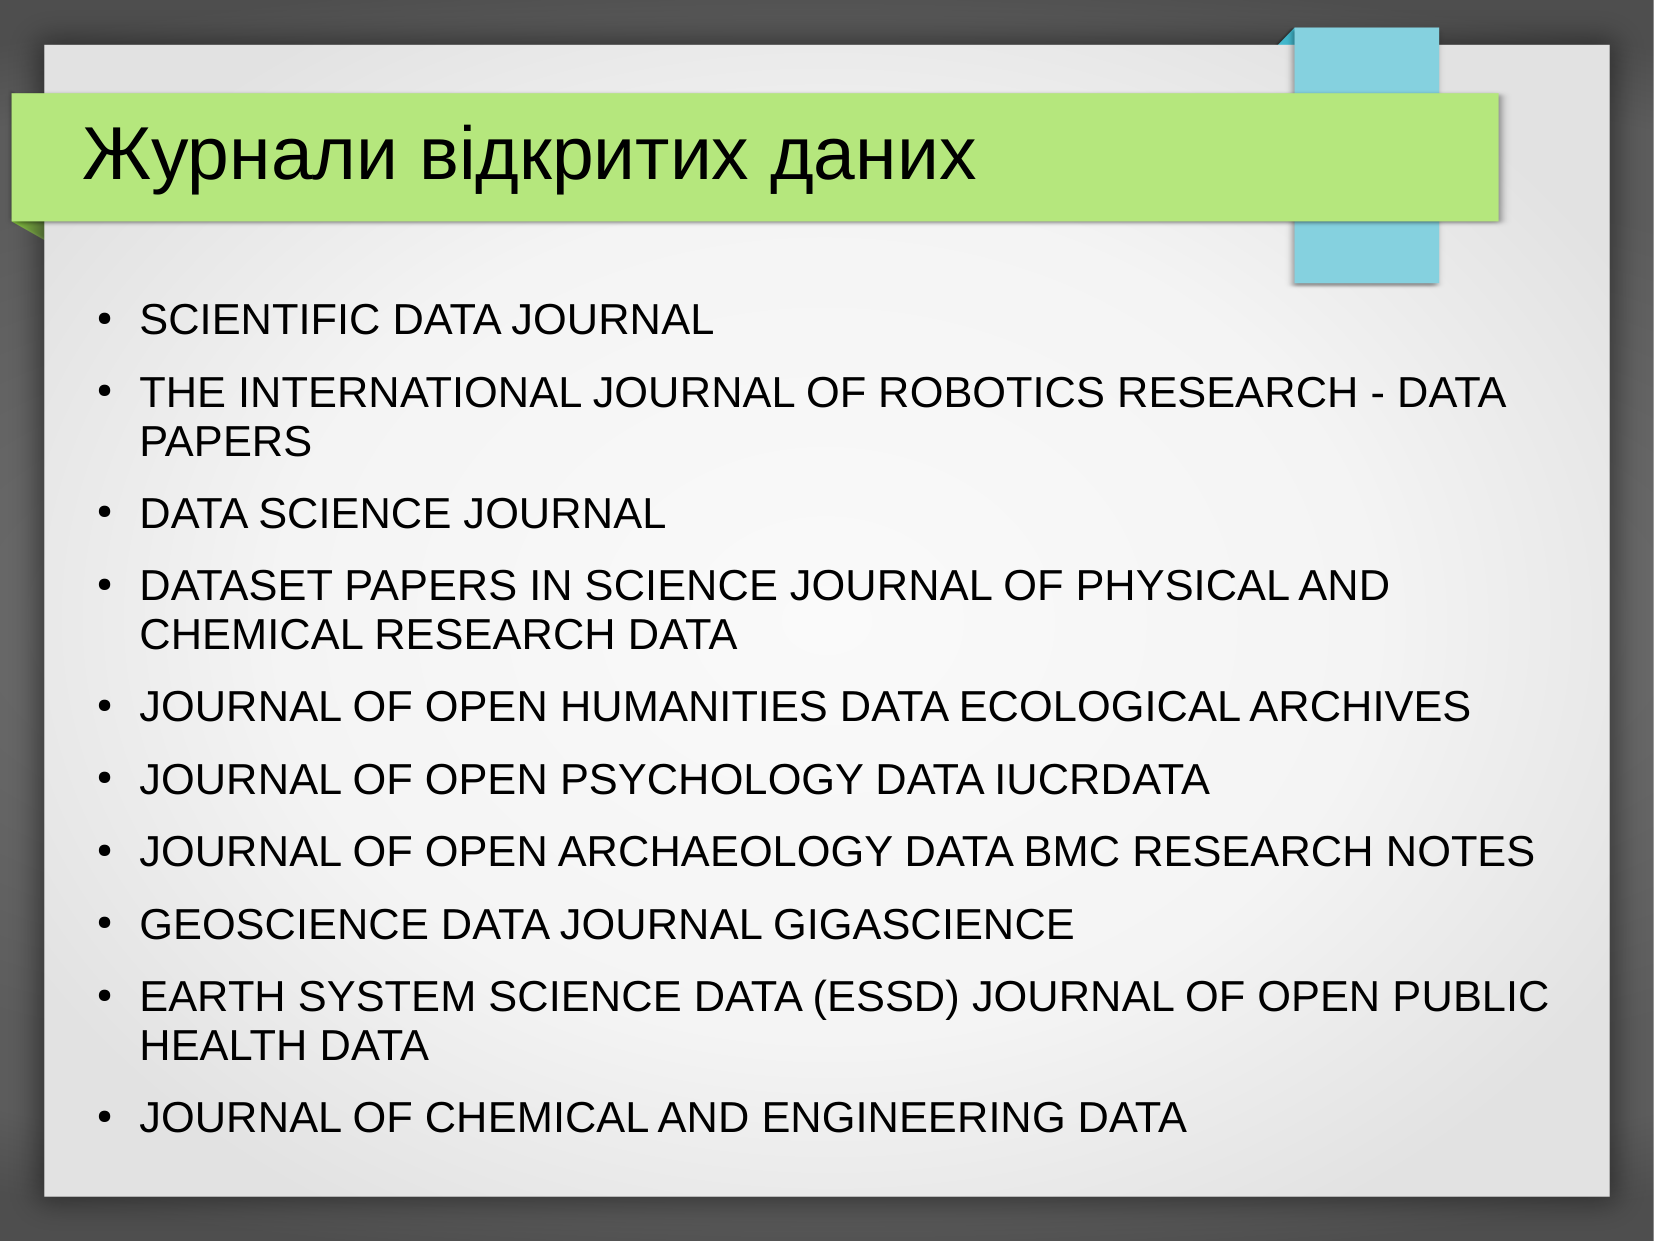

# Журнали відкритих даних
SCIENTIFIC DATA JOURNAL
THE INTERNATIONAL JOURNAL OF ROBOTICS RESEARCH - DATA PAPERS
DATA SCIENCE JOURNAL
DATASET PAPERS IN SCIENCE JOURNAL OF PHYSICAL AND CHEMICAL RESEARCH DATA
JOURNAL OF OPEN HUMANITIES DATA ECOLOGICAL ARCHIVES
JOURNAL OF OPEN PSYCHOLOGY DATA IUCRDATA
JOURNAL OF OPEN ARCHAEOLOGY DATA BMC RESEARCH NOTES
GEOSCIENCE DATA JOURNAL GIGASCIENCE
EARTH SYSTEM SCIENCE DATA (ESSD) JOURNAL OF OPEN PUBLIC HEALTH DATA
JOURNAL OF CHEMICAL AND ENGINEERING DATA